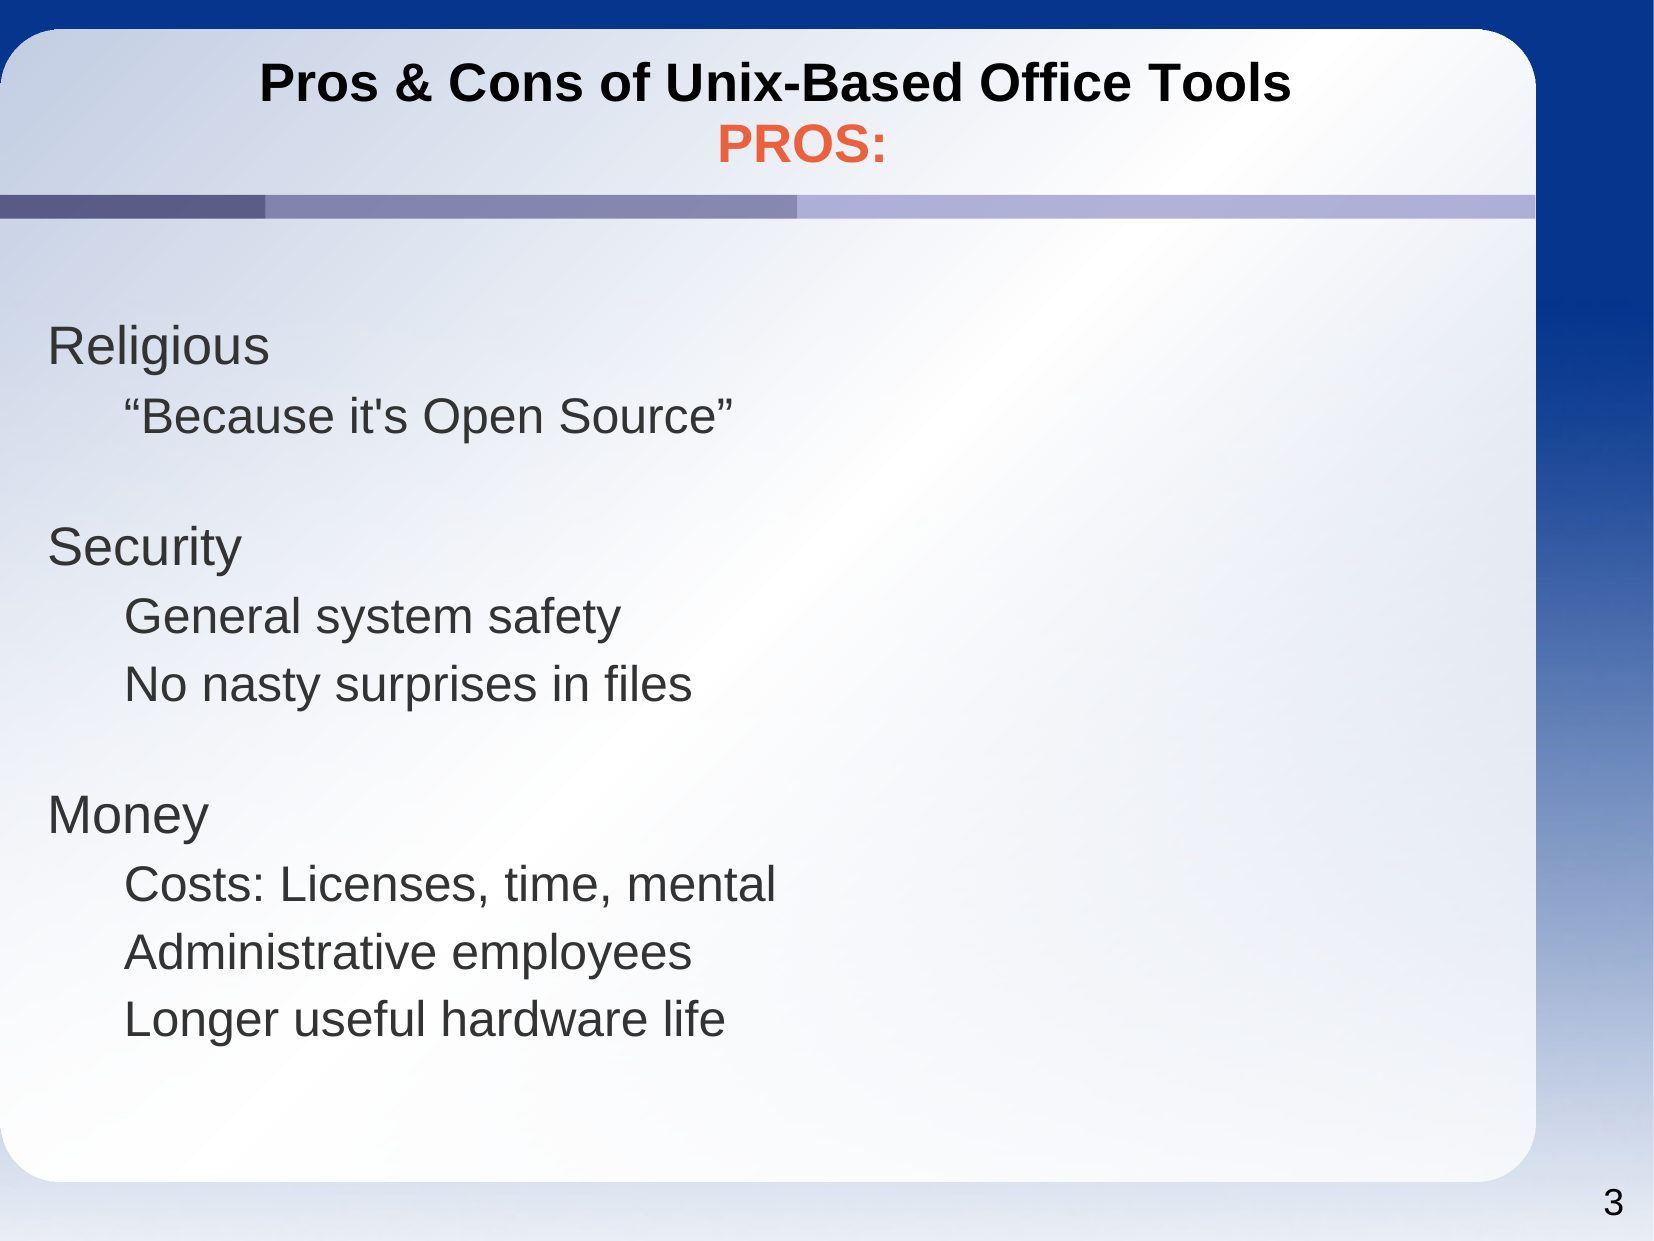

# Pros & Cons of Unix-Based Office Tools PROS:
Religious
“Because it's Open Source”
Security
General system safety
No nasty surprises in files
Money
Costs: Licenses, time, mental
Administrative employees
Longer useful hardware life
3